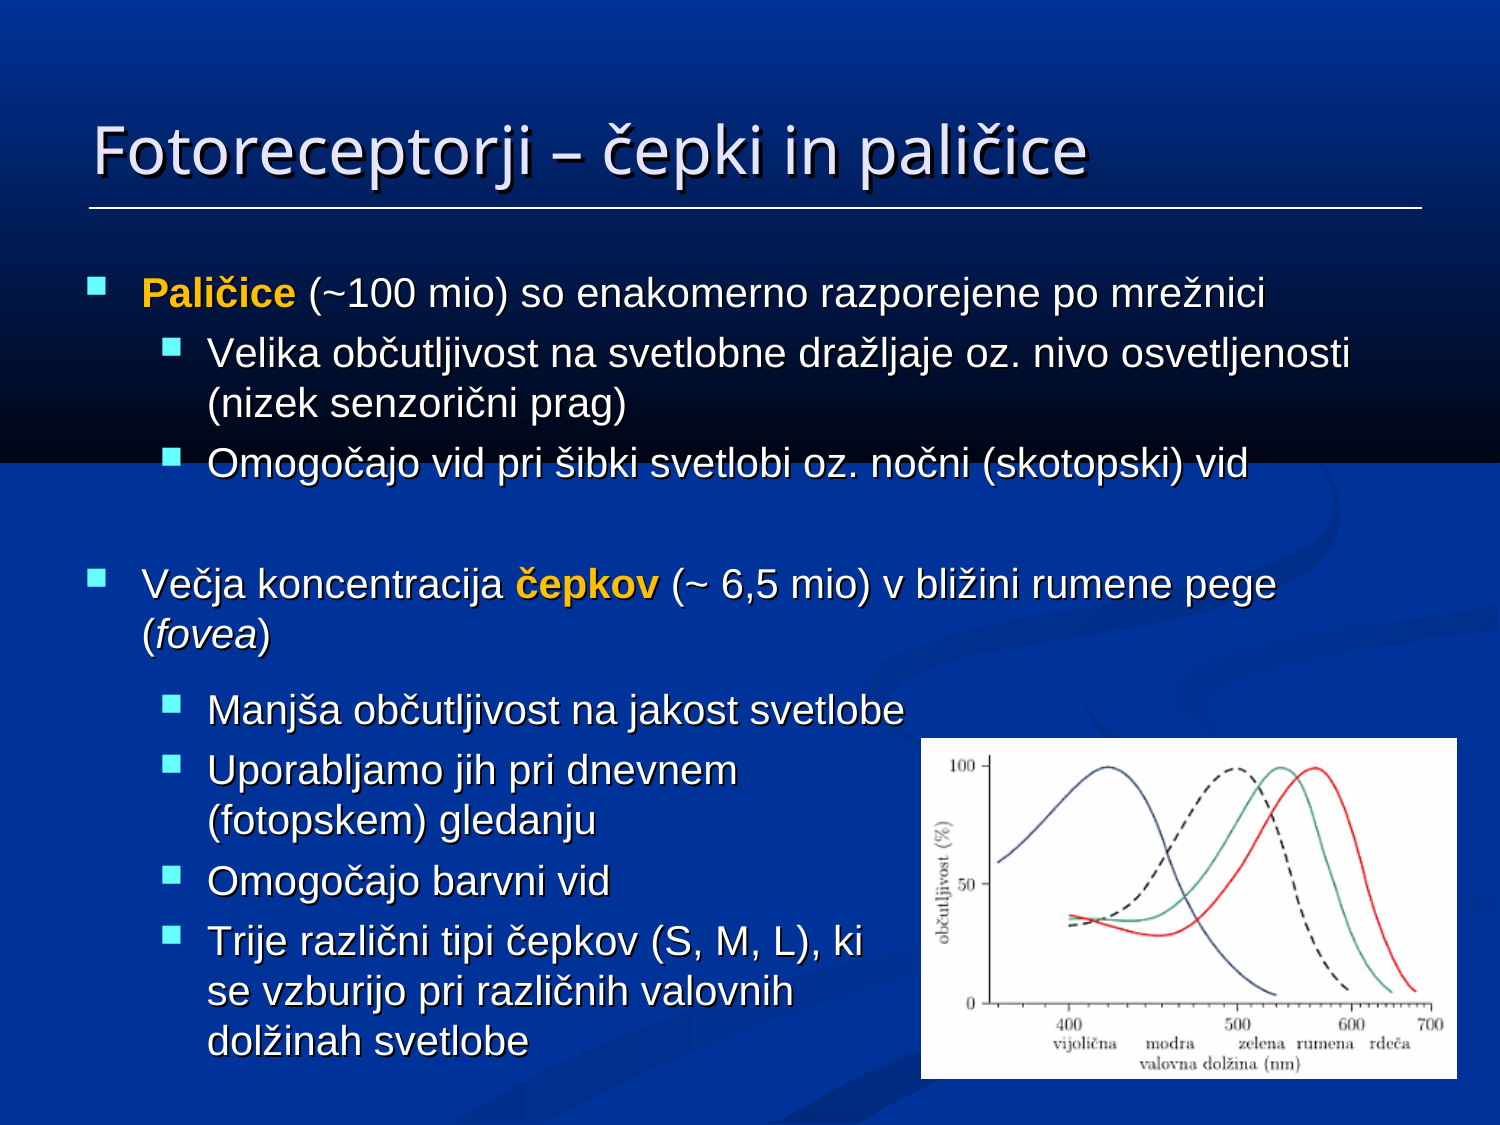

Fotoreceptorji – čepki in paličice
Paličice (~100 mio) so enakomerno razporejene po mrežnici
Velika občutljivost na svetlobne dražljaje oz. nivo osvetljenosti (nizek senzorični prag)
Omogočajo vid pri šibki svetlobi oz. nočni (skotopski) vid
Večja koncentracija čepkov (~ 6,5 mio) v bližini rumene pege (fovea)
Manjša občutljivost na jakost svetlobe
Uporabljamo jih pri dnevnem (fotopskem) gledanju
Omogočajo barvni vid
Trije različni tipi čepkov (S, M, L), ki se vzburijo pri različnih valovnih dolžinah svetlobe